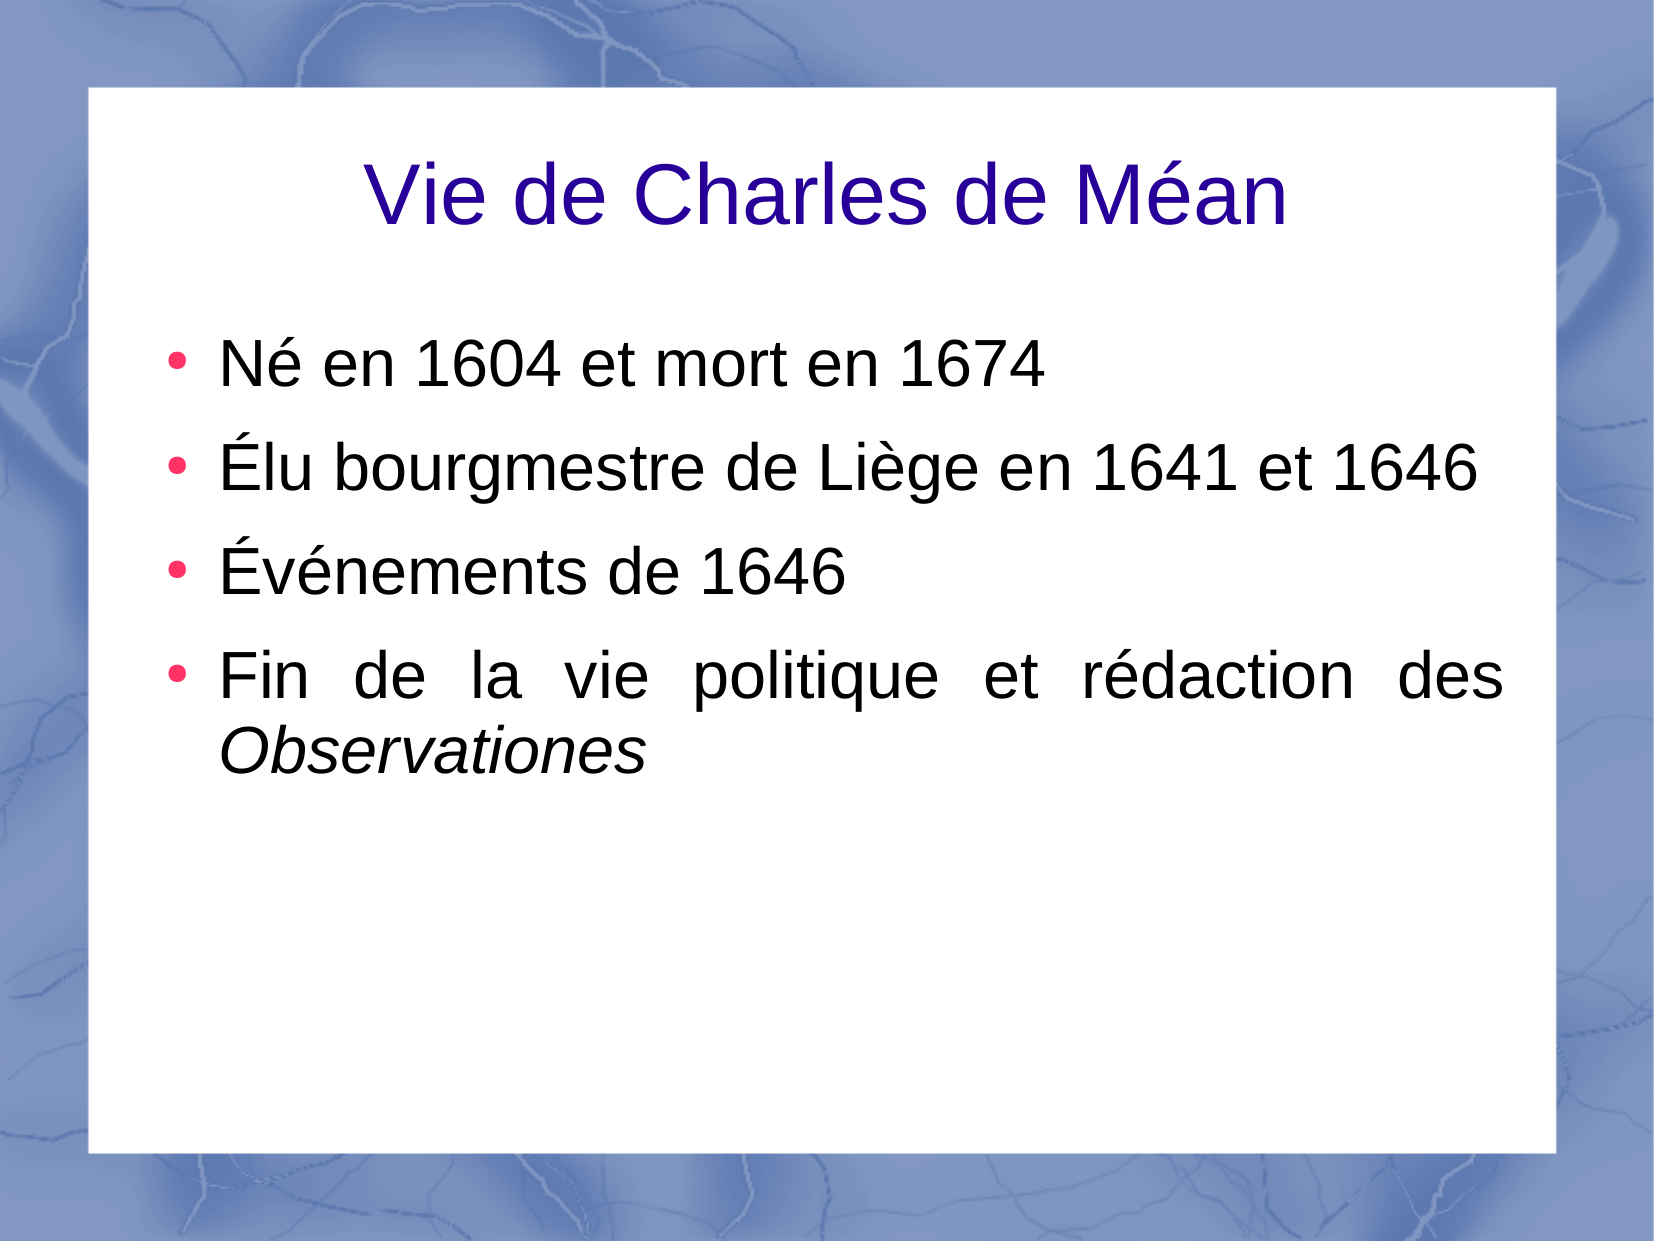

# Vie de Charles de Méan
Né en 1604 et mort en 1674
Élu bourgmestre de Liège en 1641 et 1646
Événements de 1646
Fin de la vie politique et rédaction des Observationes